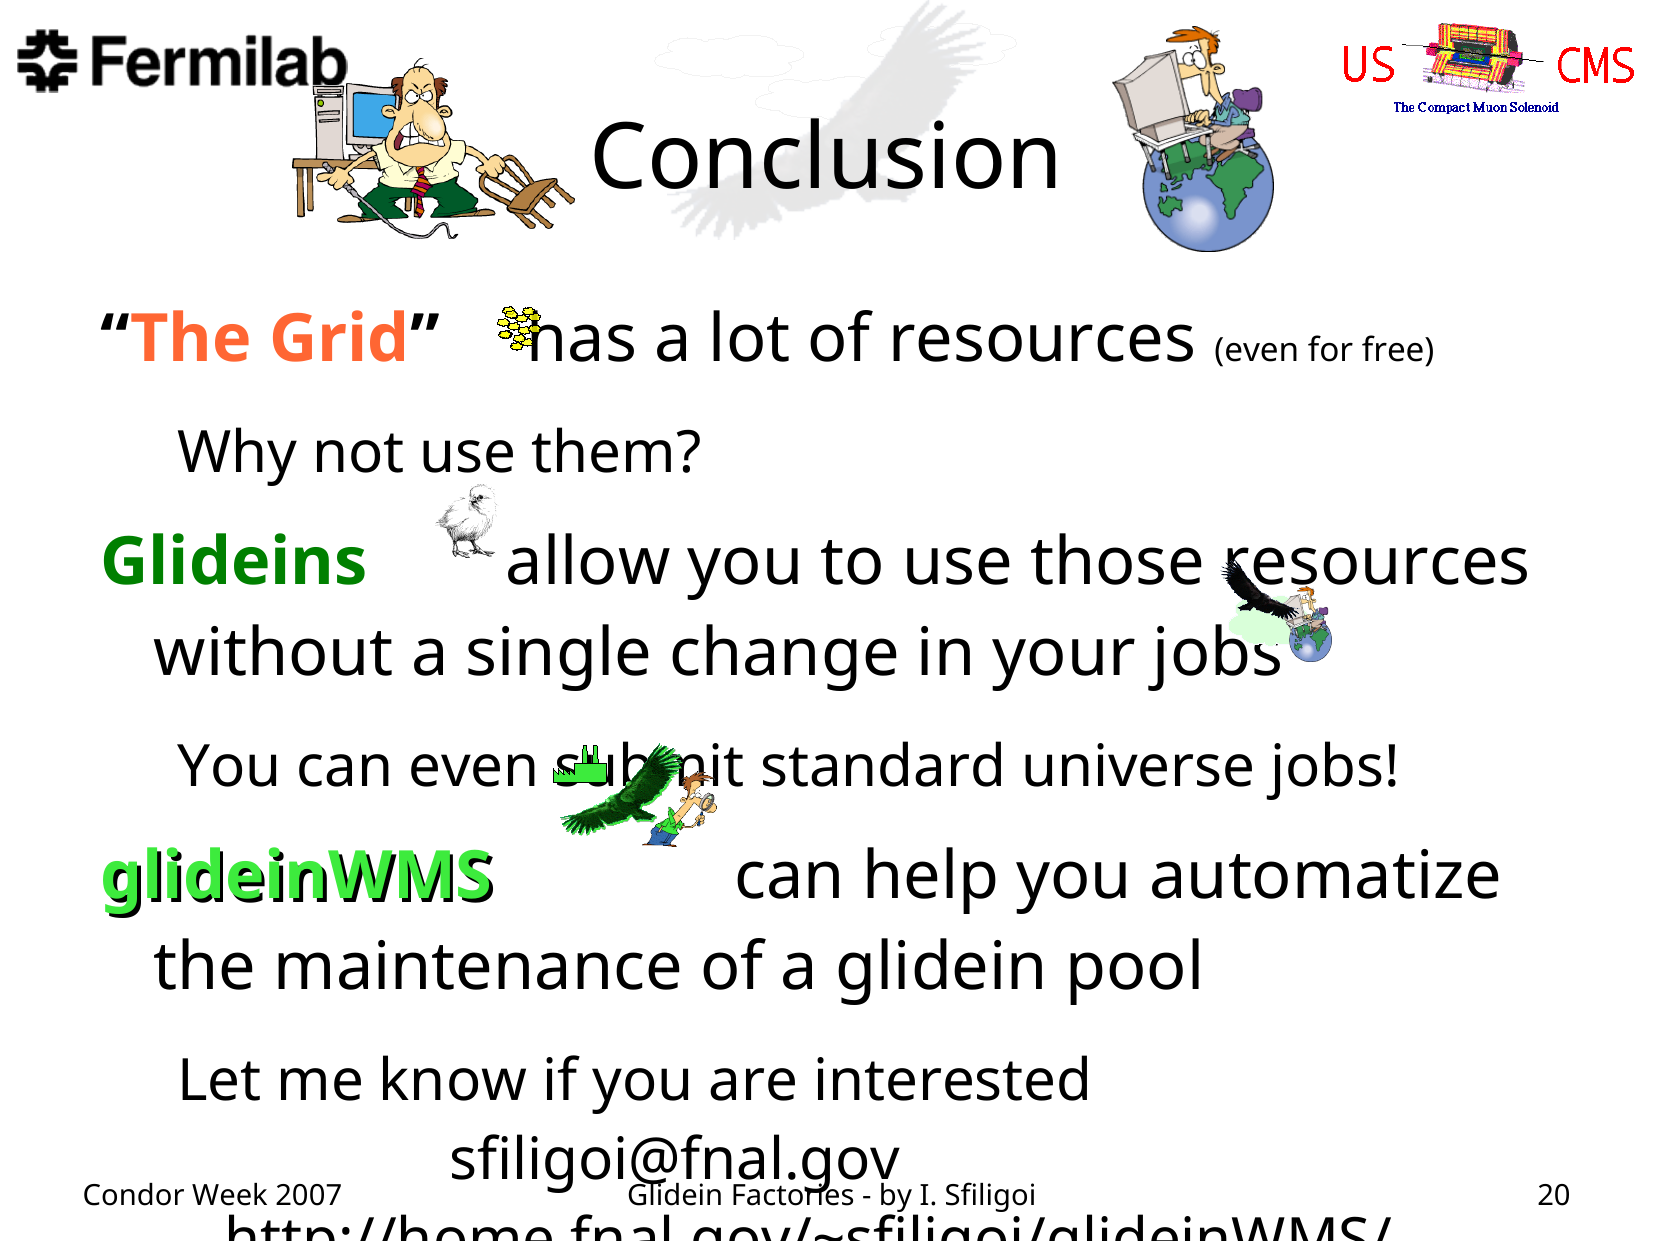

# Conclusion
“The Grid” has a lot of resources (even for free)
Why not use them?
Glideins allow you to use those resources without a single change in your jobs
You can even submit standard universe jobs!
glideinWMS can help you automatize the maintenance of a glidein pool
Let me know if you are interested
			sfiligoi@fnal.gov
http://home.fnal.gov/~sfiligoi/glideinWMS/
Condor Week 2007
Glidein Factories - by I. Sfiligoi
20